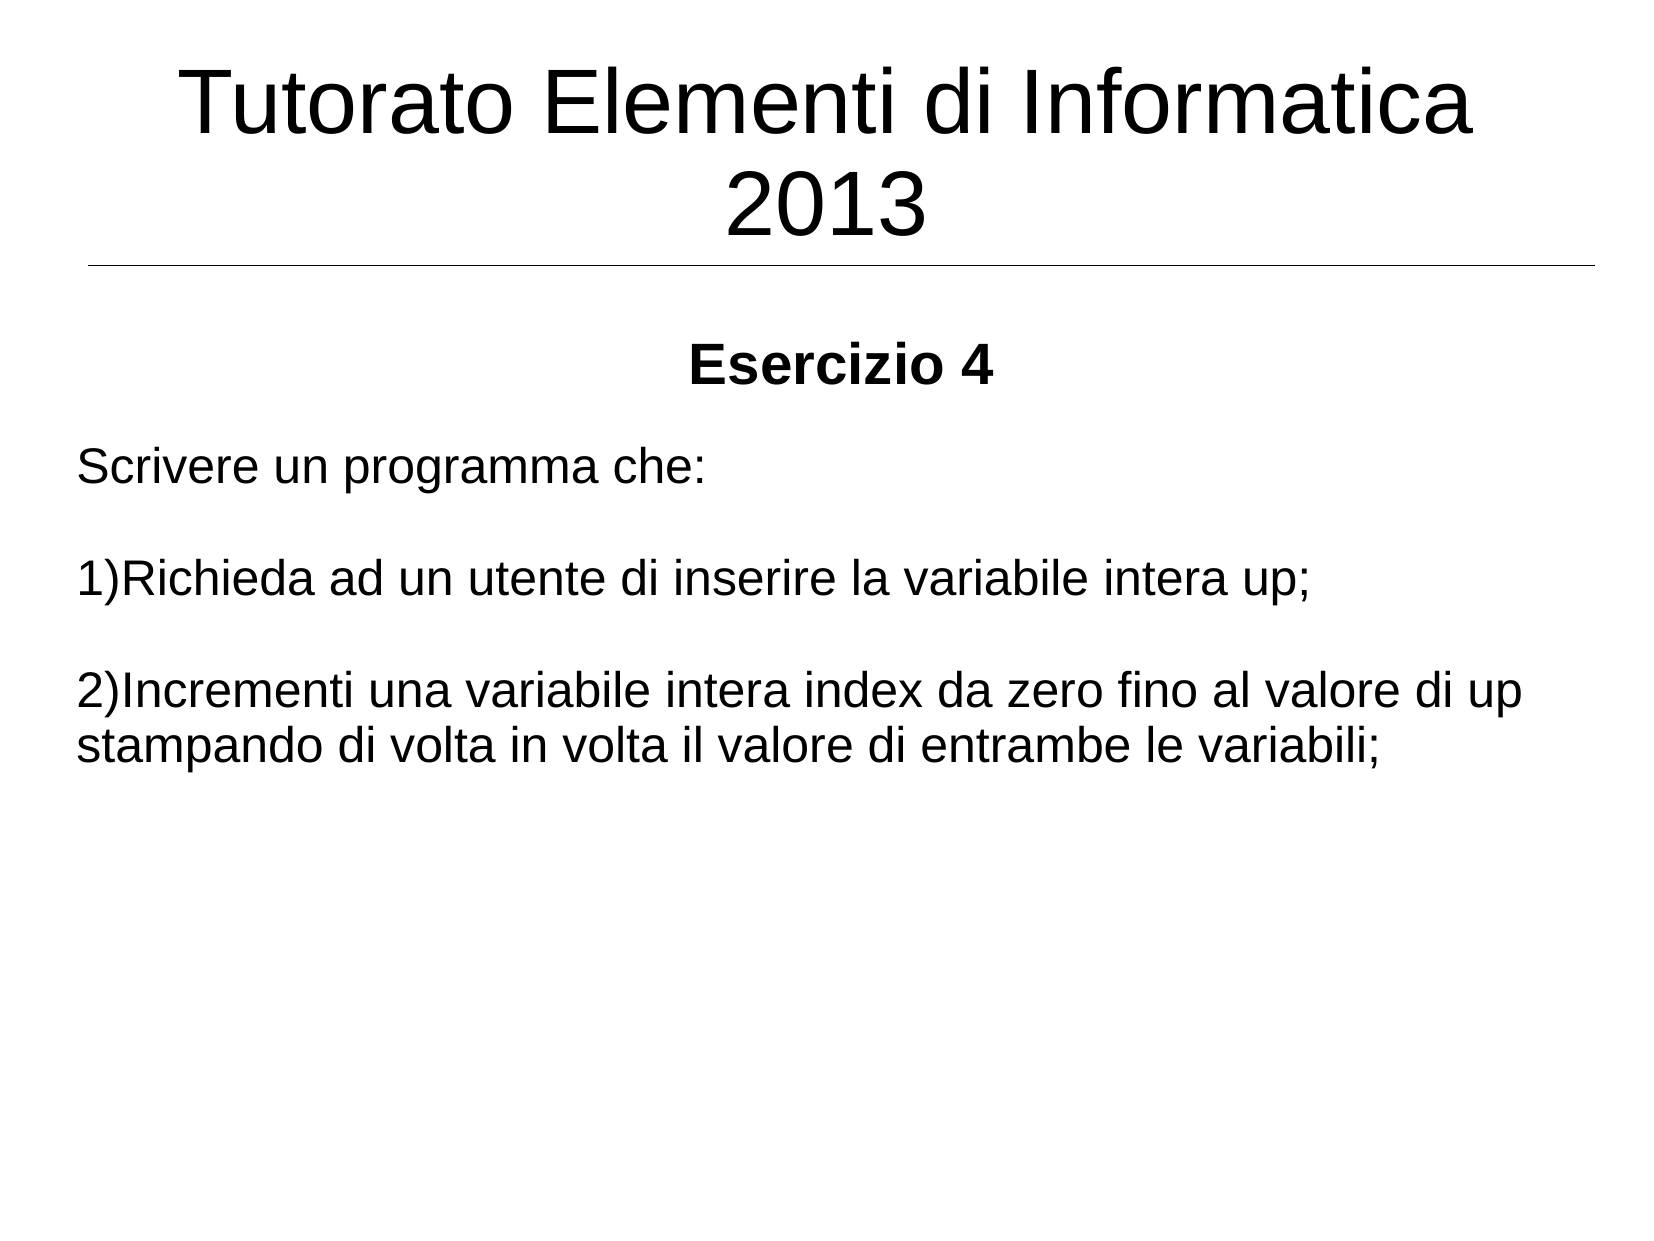

# Tutorato Elementi di Informatica 2013
Esercizio 4
Scrivere un programma che:
1)Richieda ad un utente di inserire la variabile intera up;
2)Incrementi una variabile intera index da zero fino al valore di up stampando di volta in volta il valore di entrambe le variabili;